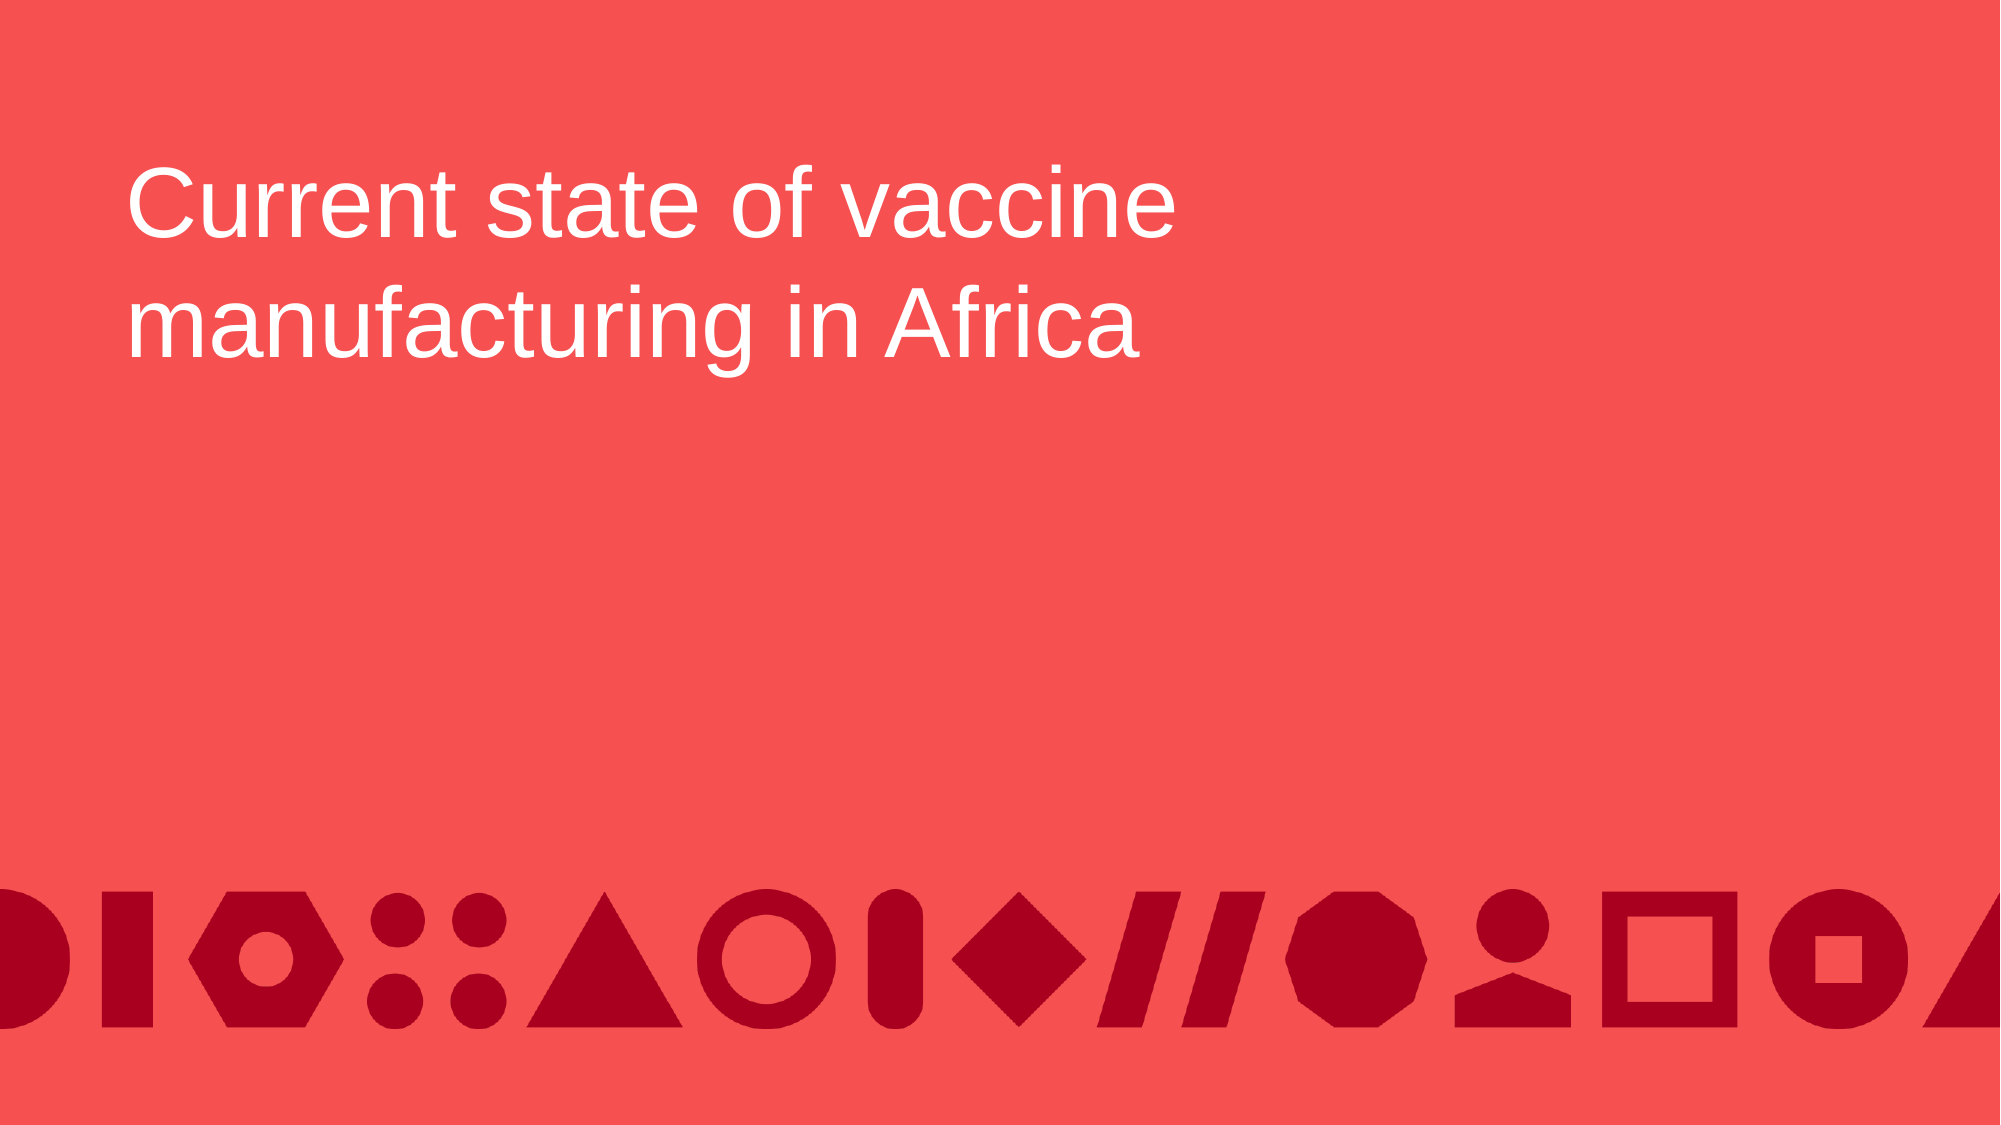

# Current state of vaccine manufacturing in Africa